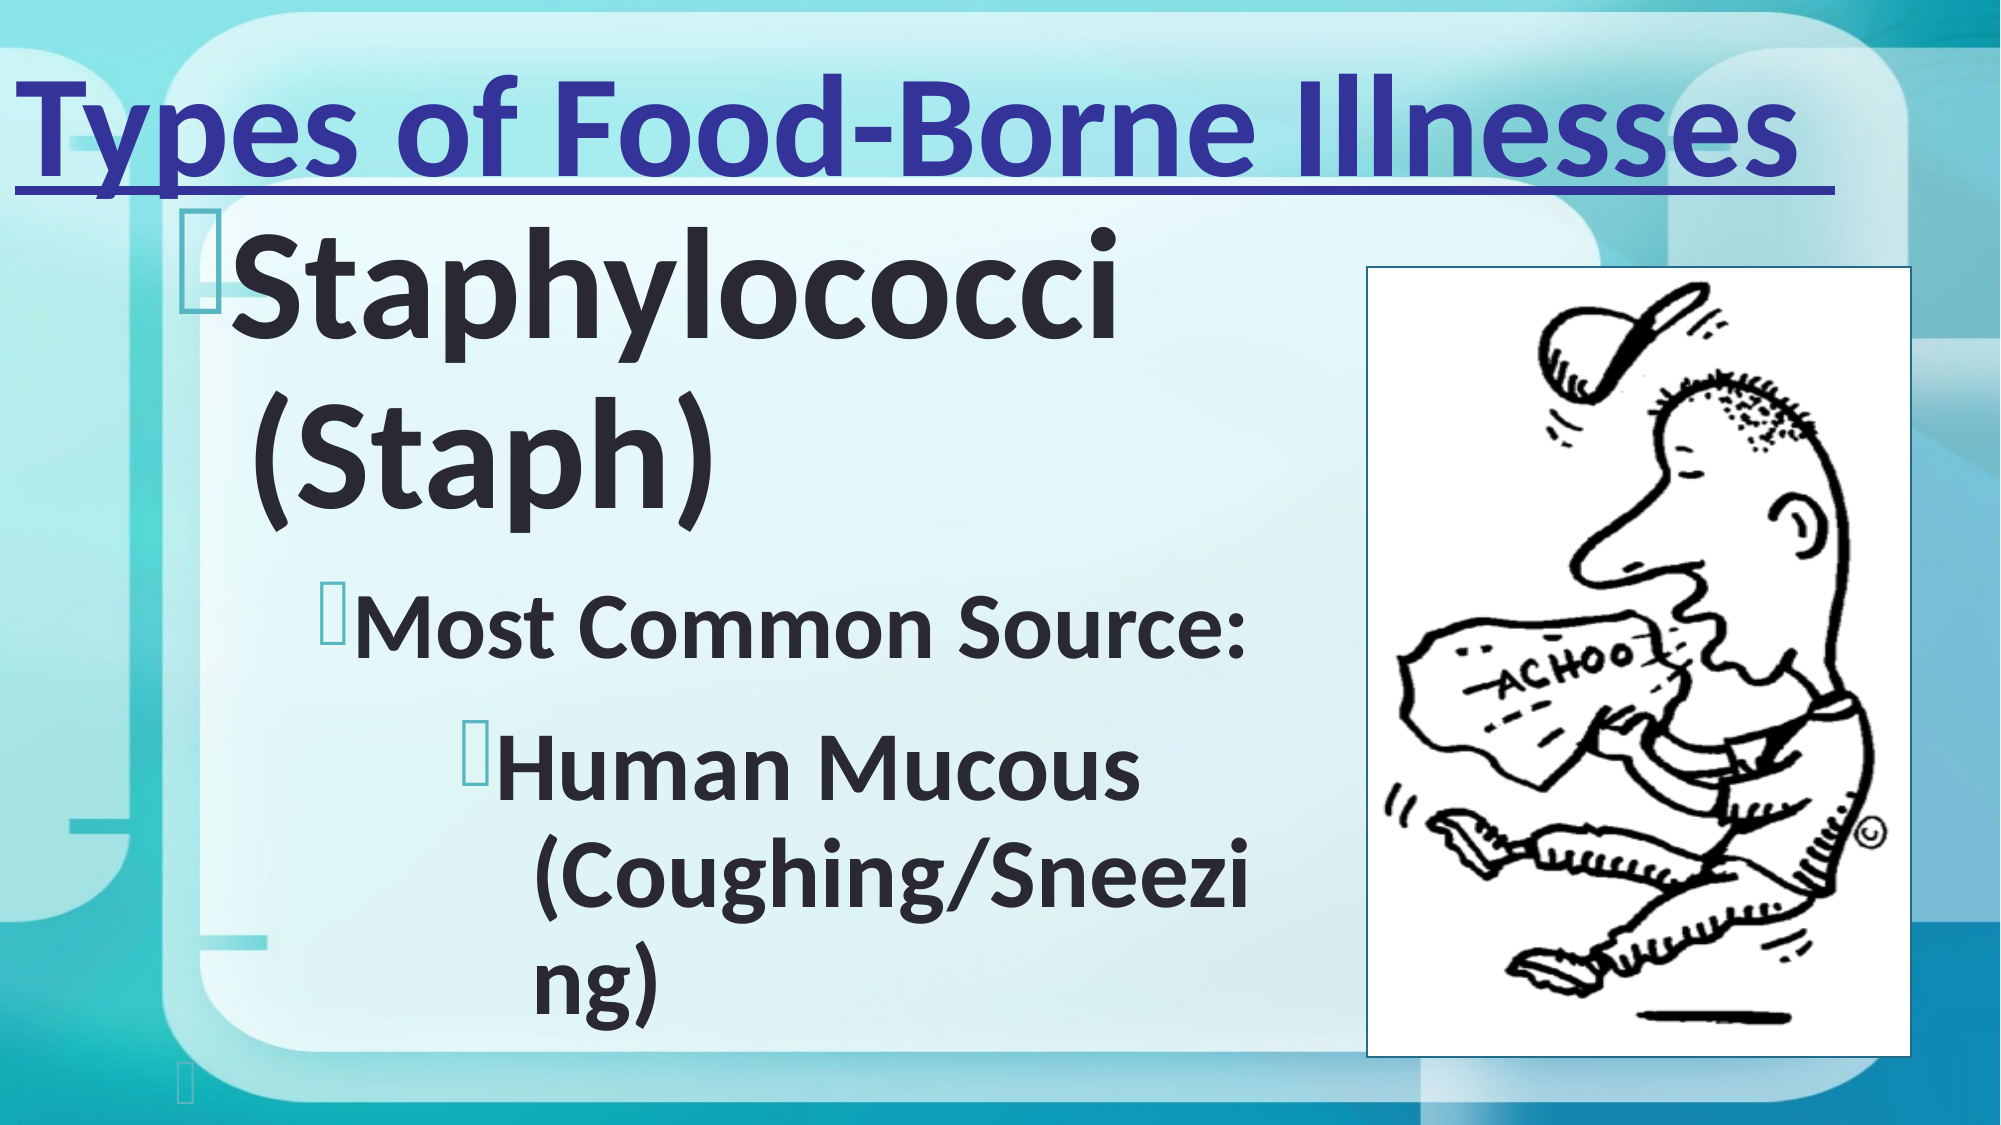

Types of Food-Borne Illnesses
# Staphylococci (Staph)
Most Common Source:
Human Mucous (Coughing/Sneezing)